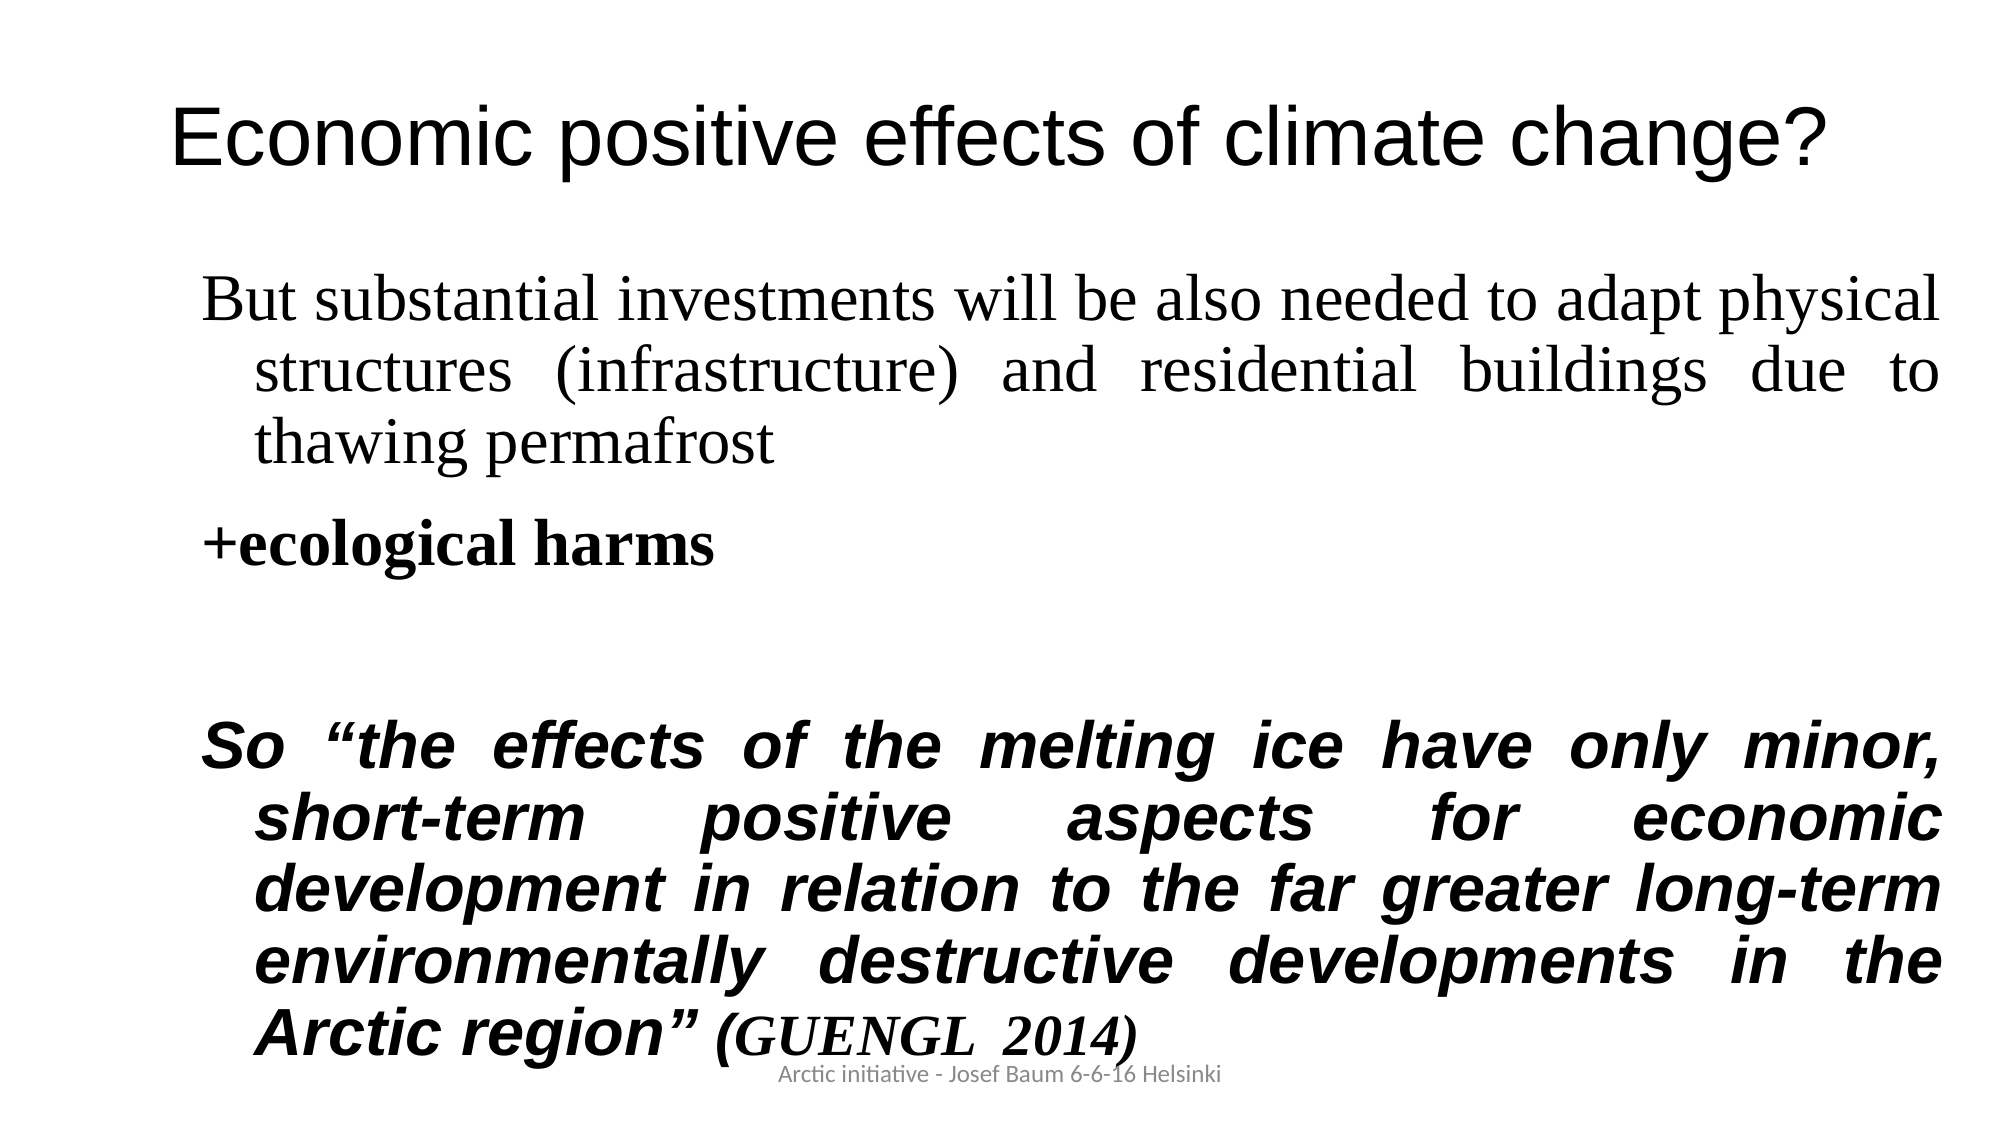

# Economic positive effects of climate change?
But substantial investments will be also needed to adapt physical structures (infrastructure) and residential buildings due to thawing permafrost
+ecological harms
So “the effects of the melting ice have only minor, short-term positive aspects for economic development in relation to the far greater long-term environmentally destructive developments in the Arctic region” (GUENGL 2014)
Arctic initiative - Josef Baum 6-6-16 Helsinki